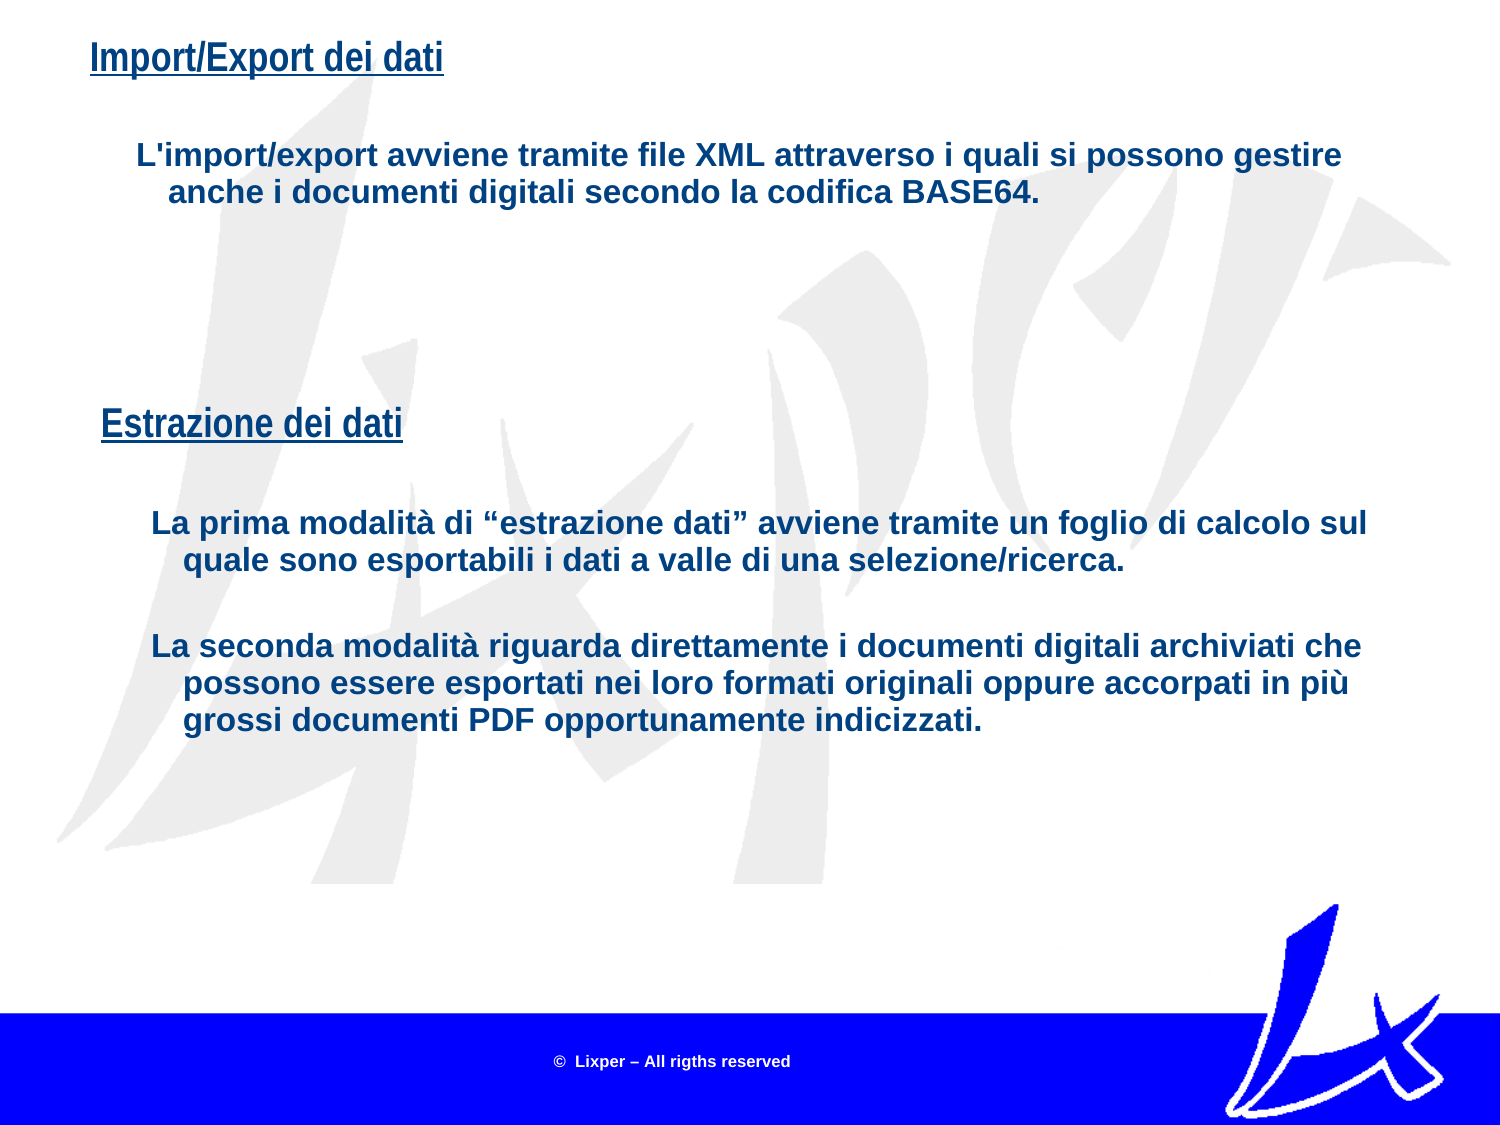

# Import/Export dei dati
L'import/export avviene tramite file XML attraverso i quali si possono gestire anche i documenti digitali secondo la codifica BASE64.
Estrazione dei dati
La prima modalità di “estrazione dati” avviene tramite un foglio di calcolo sul quale sono esportabili i dati a valle di una selezione/ricerca.
La seconda modalità riguarda direttamente i documenti digitali archiviati che possono essere esportati nei loro formati originali oppure accorpati in più grossi documenti PDF opportunamente indicizzati.